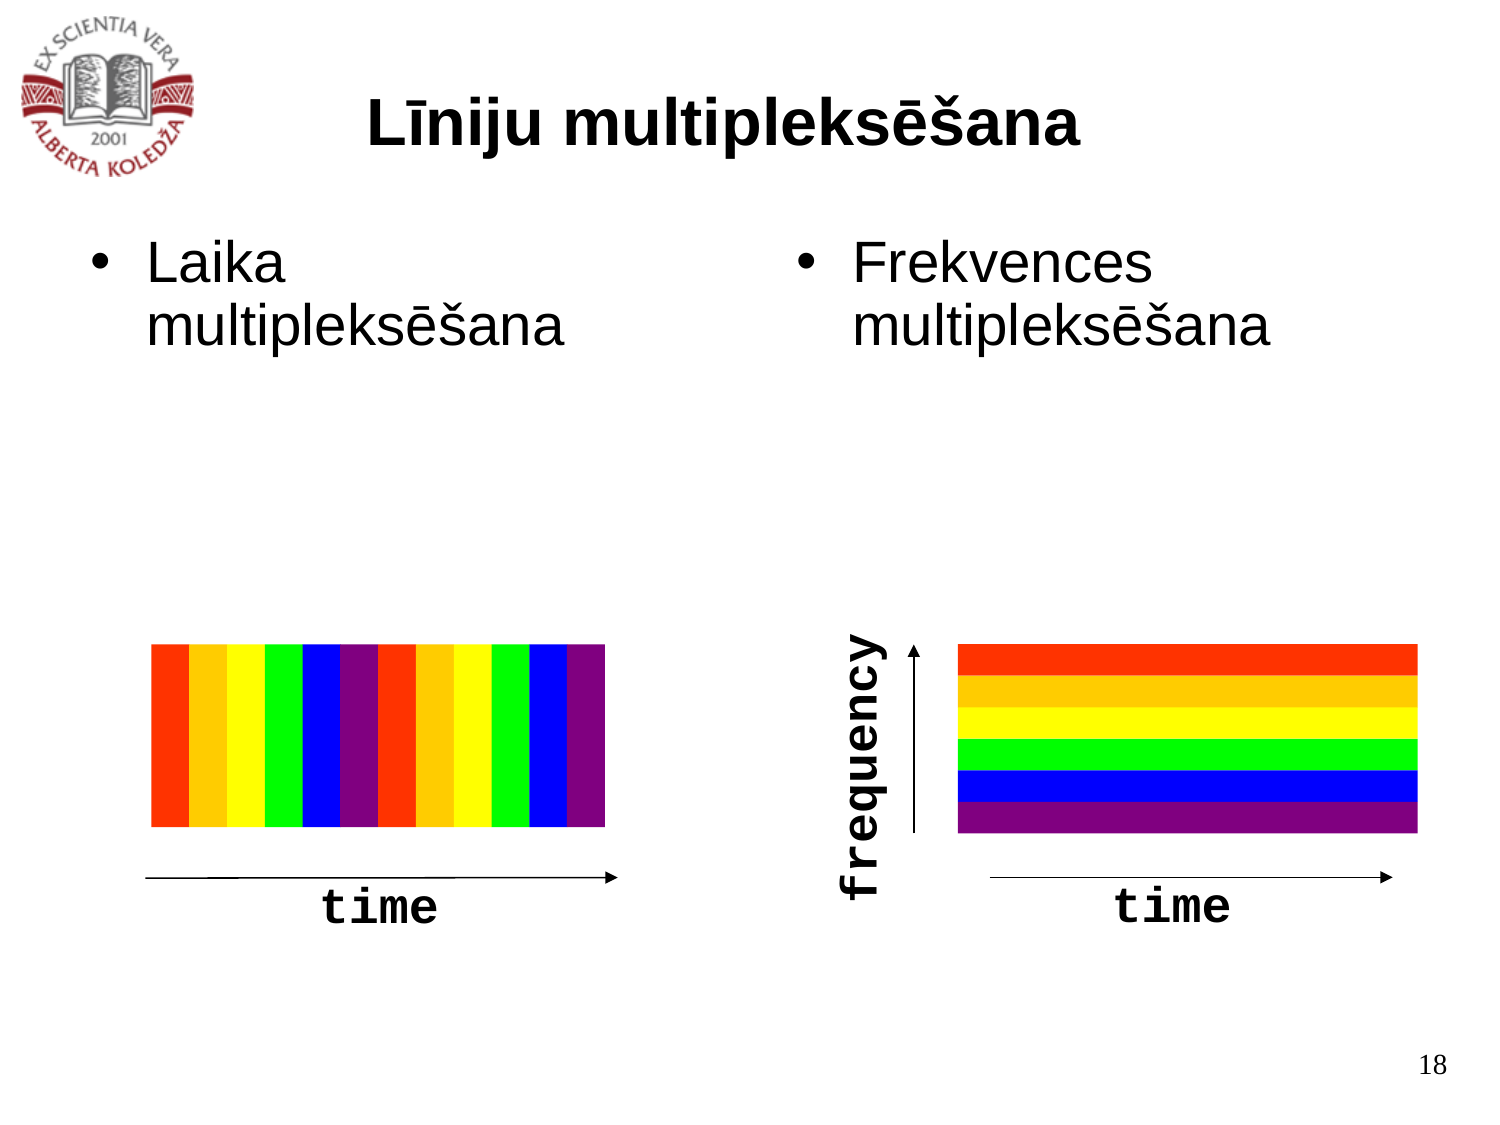

# Līniju multipleksēšana
Laika
multipleksēšana
Frekvences multipleksēšana
frequency
time
time